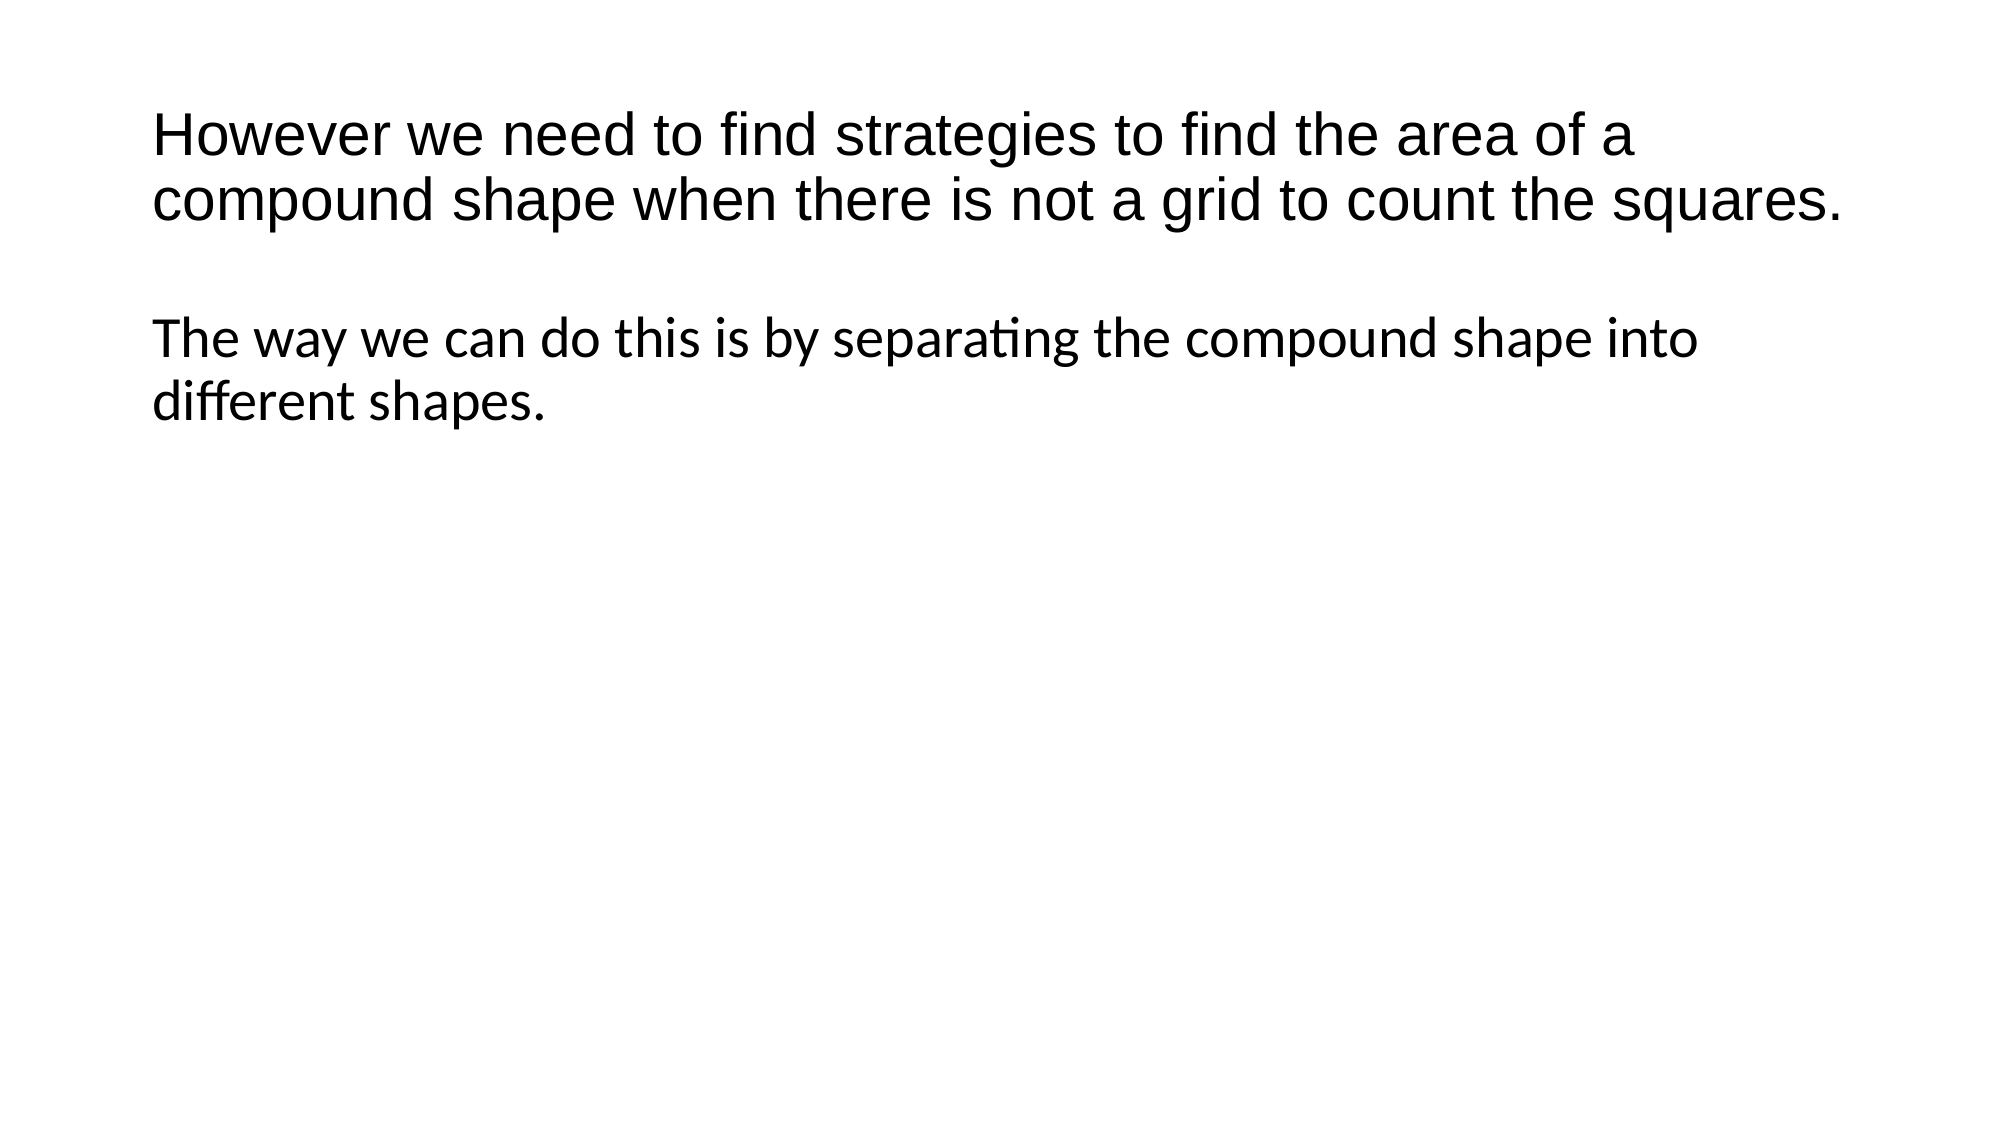

# However we need to find strategies to find the area of a compound shape when there is not a grid to count the squares.
The way we can do this is by separating the compound shape into different shapes.